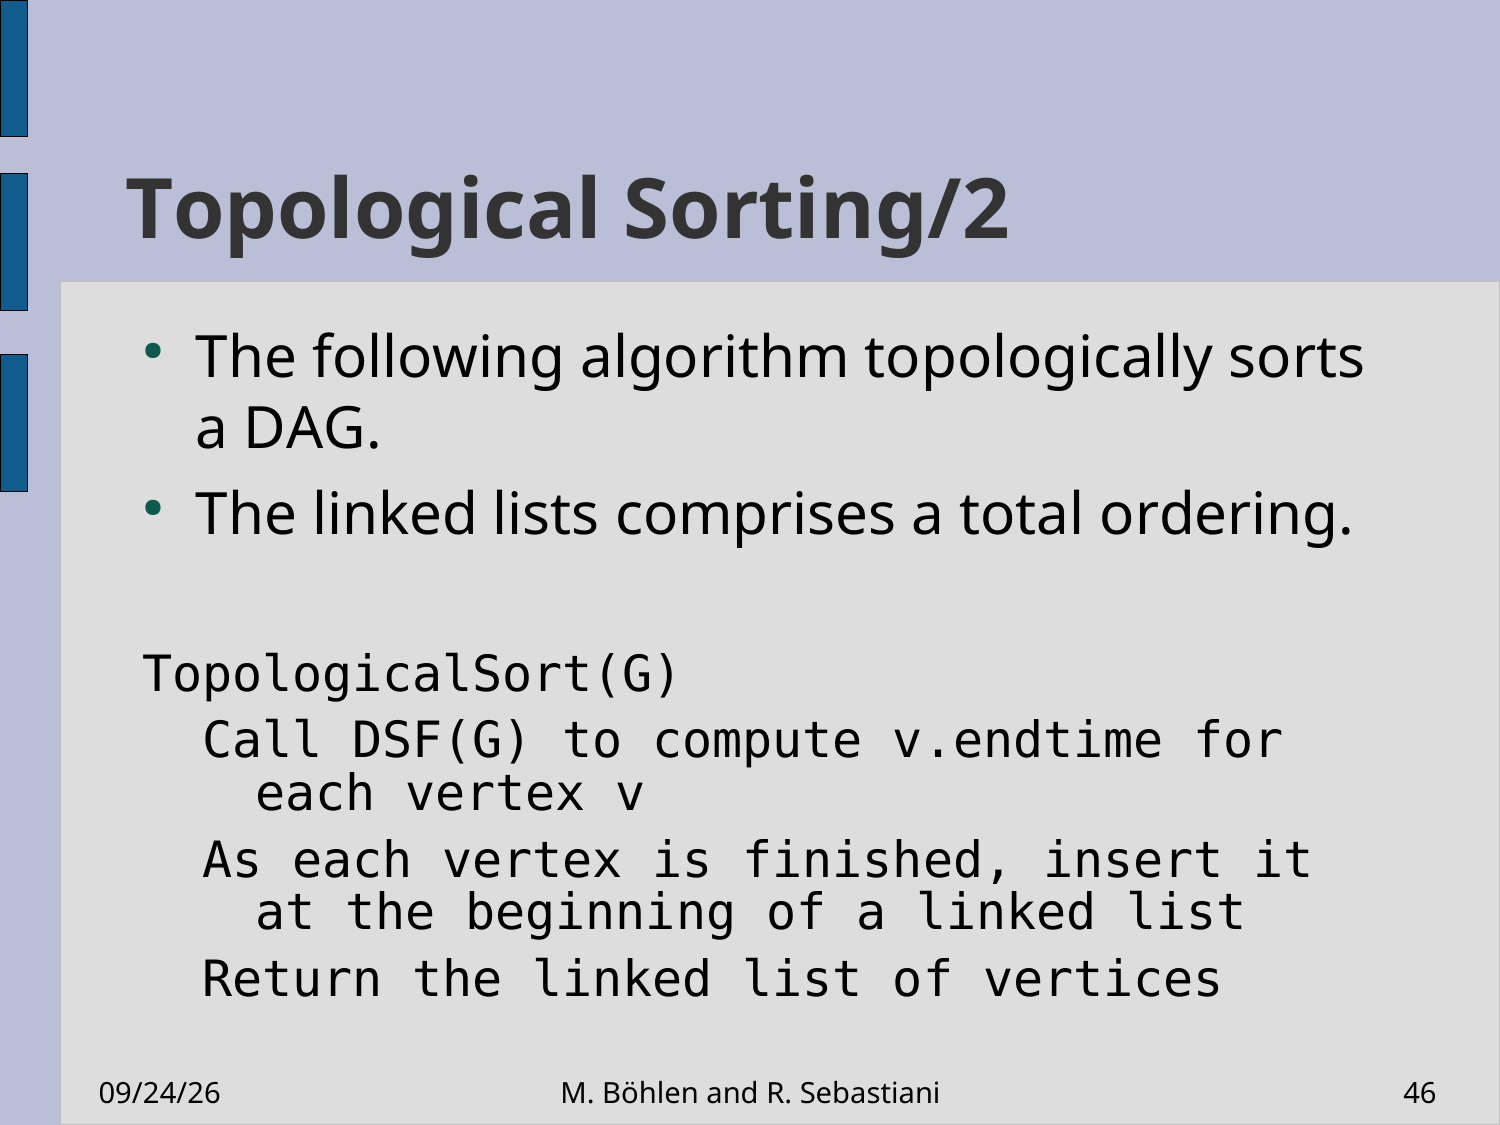

# Topological Sorting/2
The following algorithm topologically sorts a DAG.
The linked lists comprises a total ordering.
TopologicalSort(G)
 Call DSF(G) to compute v.endtime for each vertex v
 As each vertex is finished, insert it at the beginning of a linked list
 Return the linked list of vertices
M. Böhlen and R. Sebastiani
46